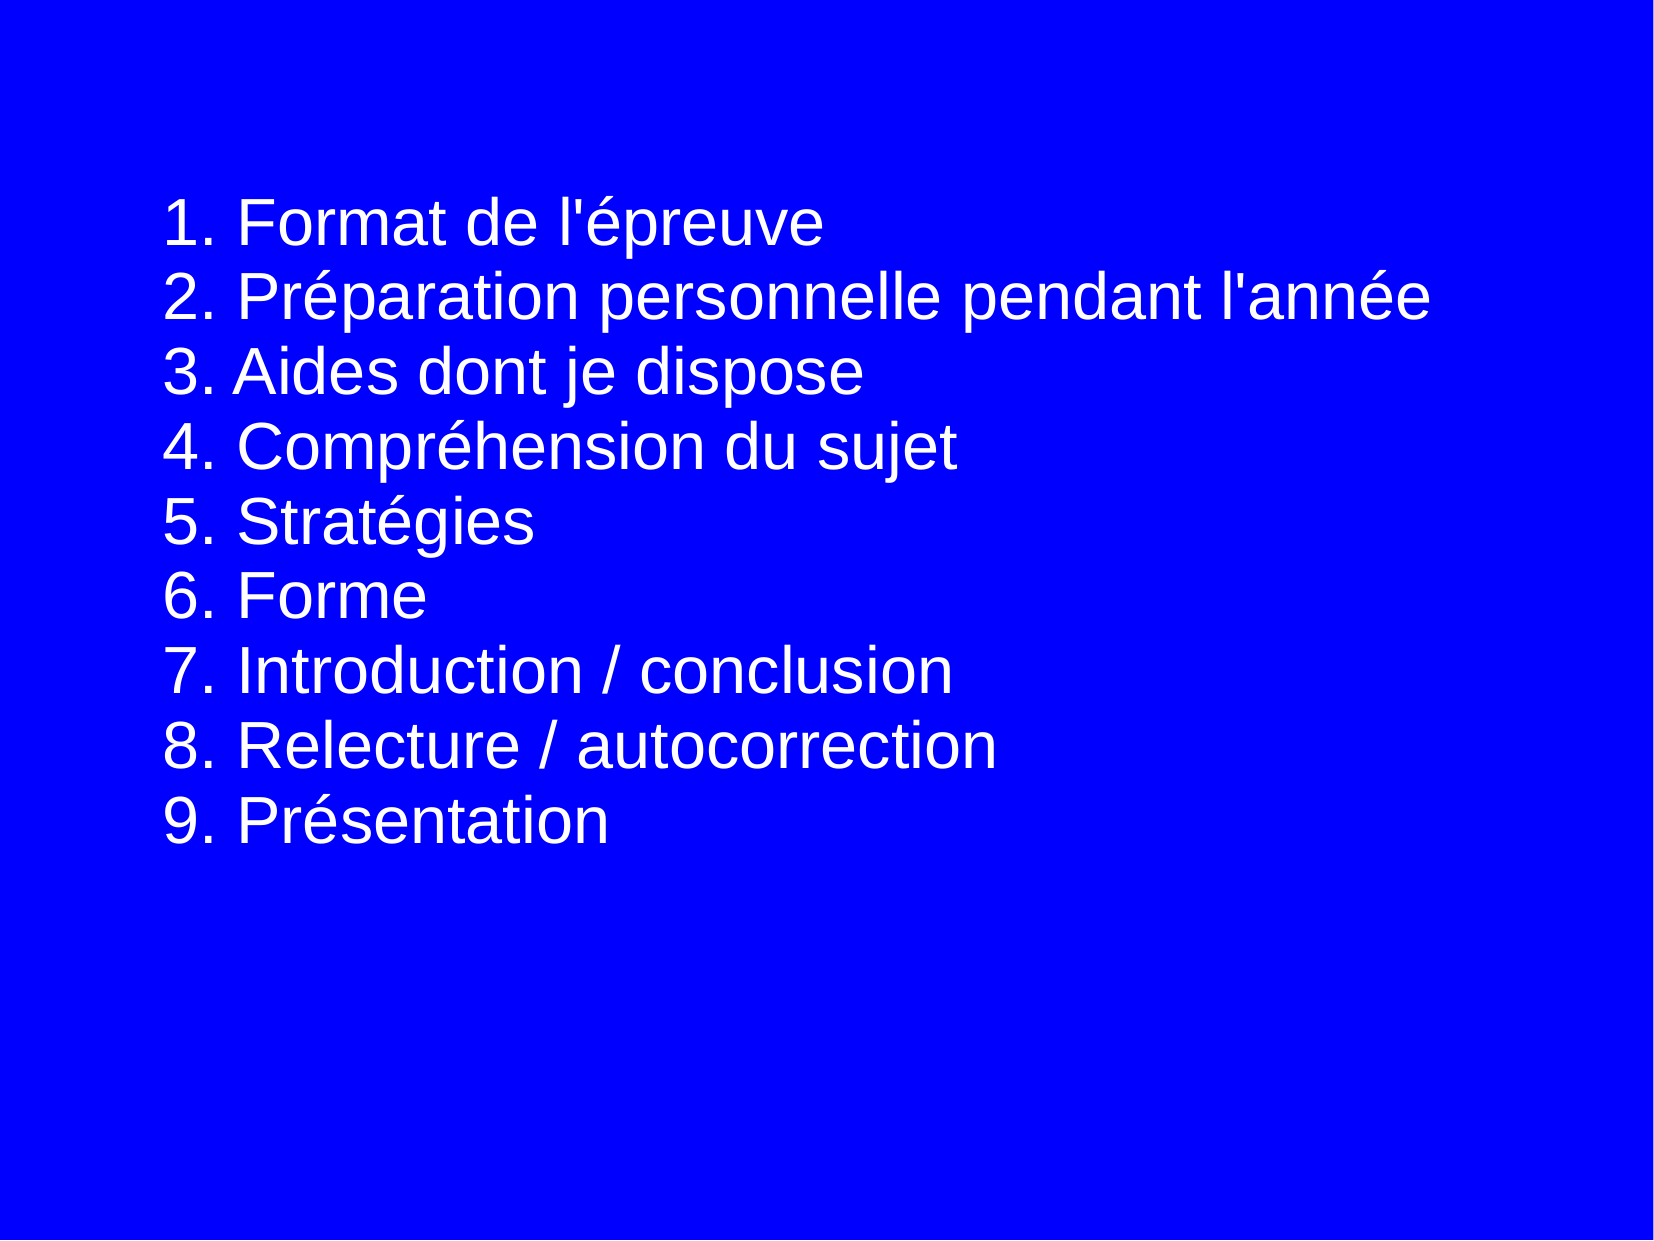

1. Format de l'épreuve
2. Préparation personnelle pendant l'année
3. Aides dont je dispose
4. Compréhension du sujet
5. Stratégies
6. Forme
7. Introduction / conclusion
8. Relecture / autocorrection
9. Présentation